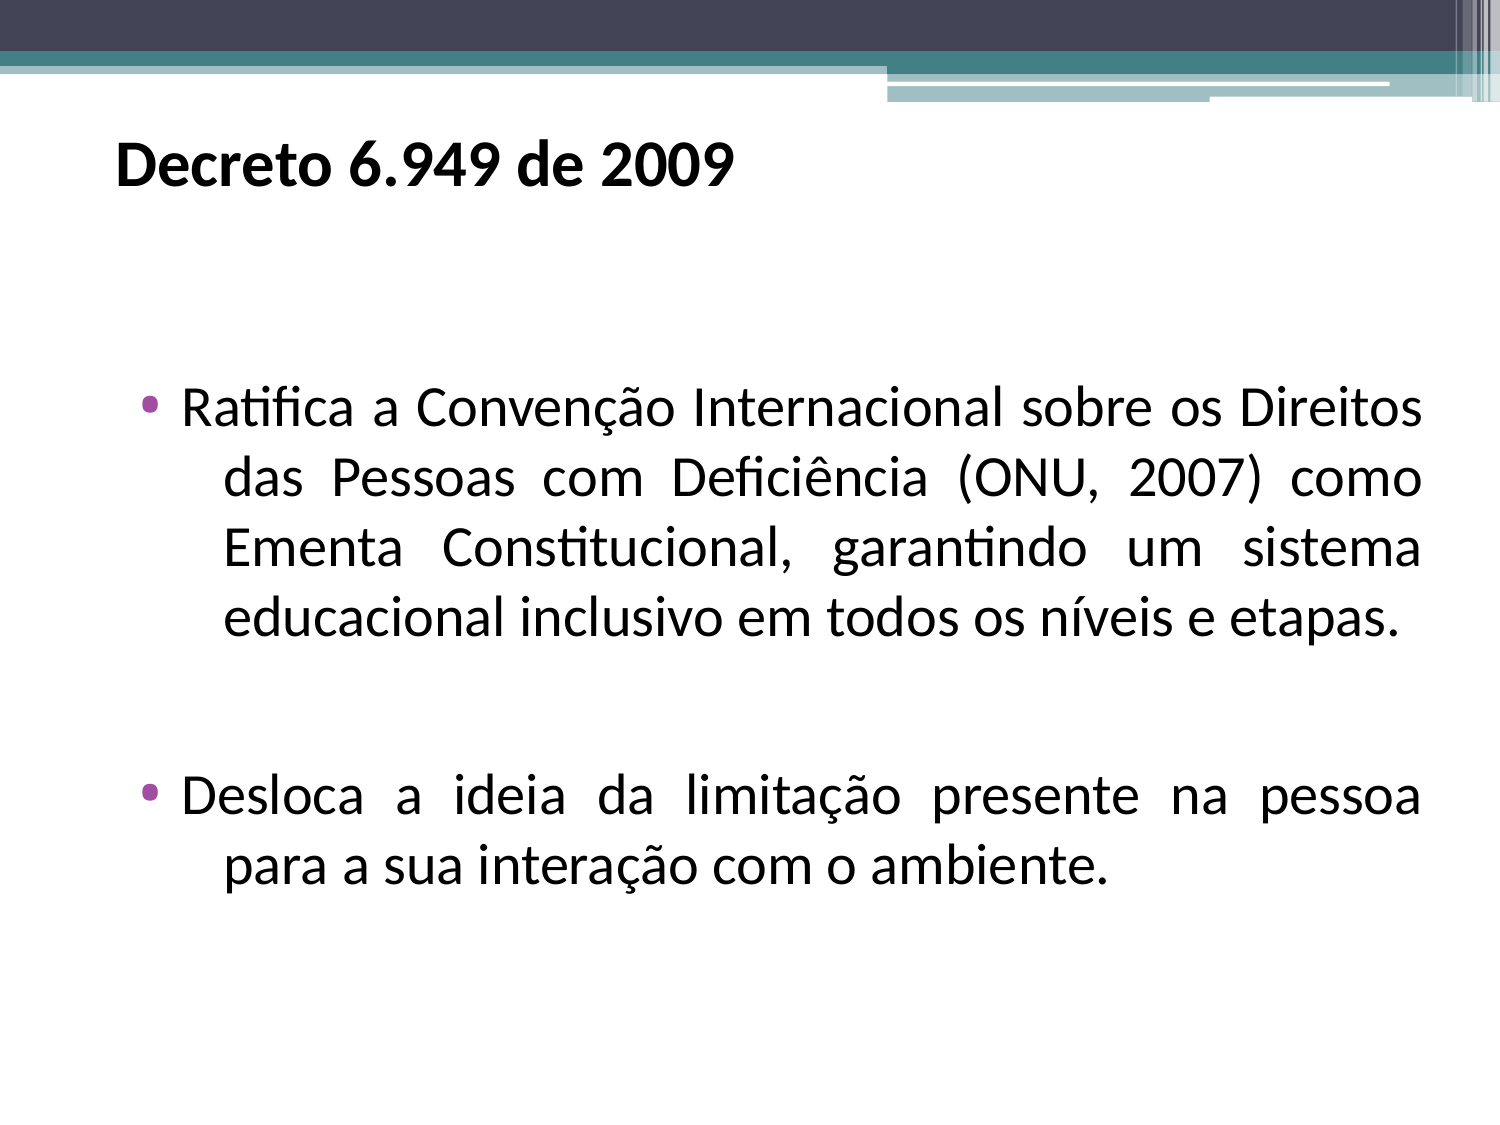

# Decreto 6.949 de 2009
Ratifica a Convenção Internacional sobre os Direitos das Pessoas com Deficiência (ONU, 2007) como Ementa Constitucional, garantindo um sistema educacional inclusivo em todos os níveis e etapas.
Desloca a ideia da limitação presente na pessoa para a sua interação com o ambiente.